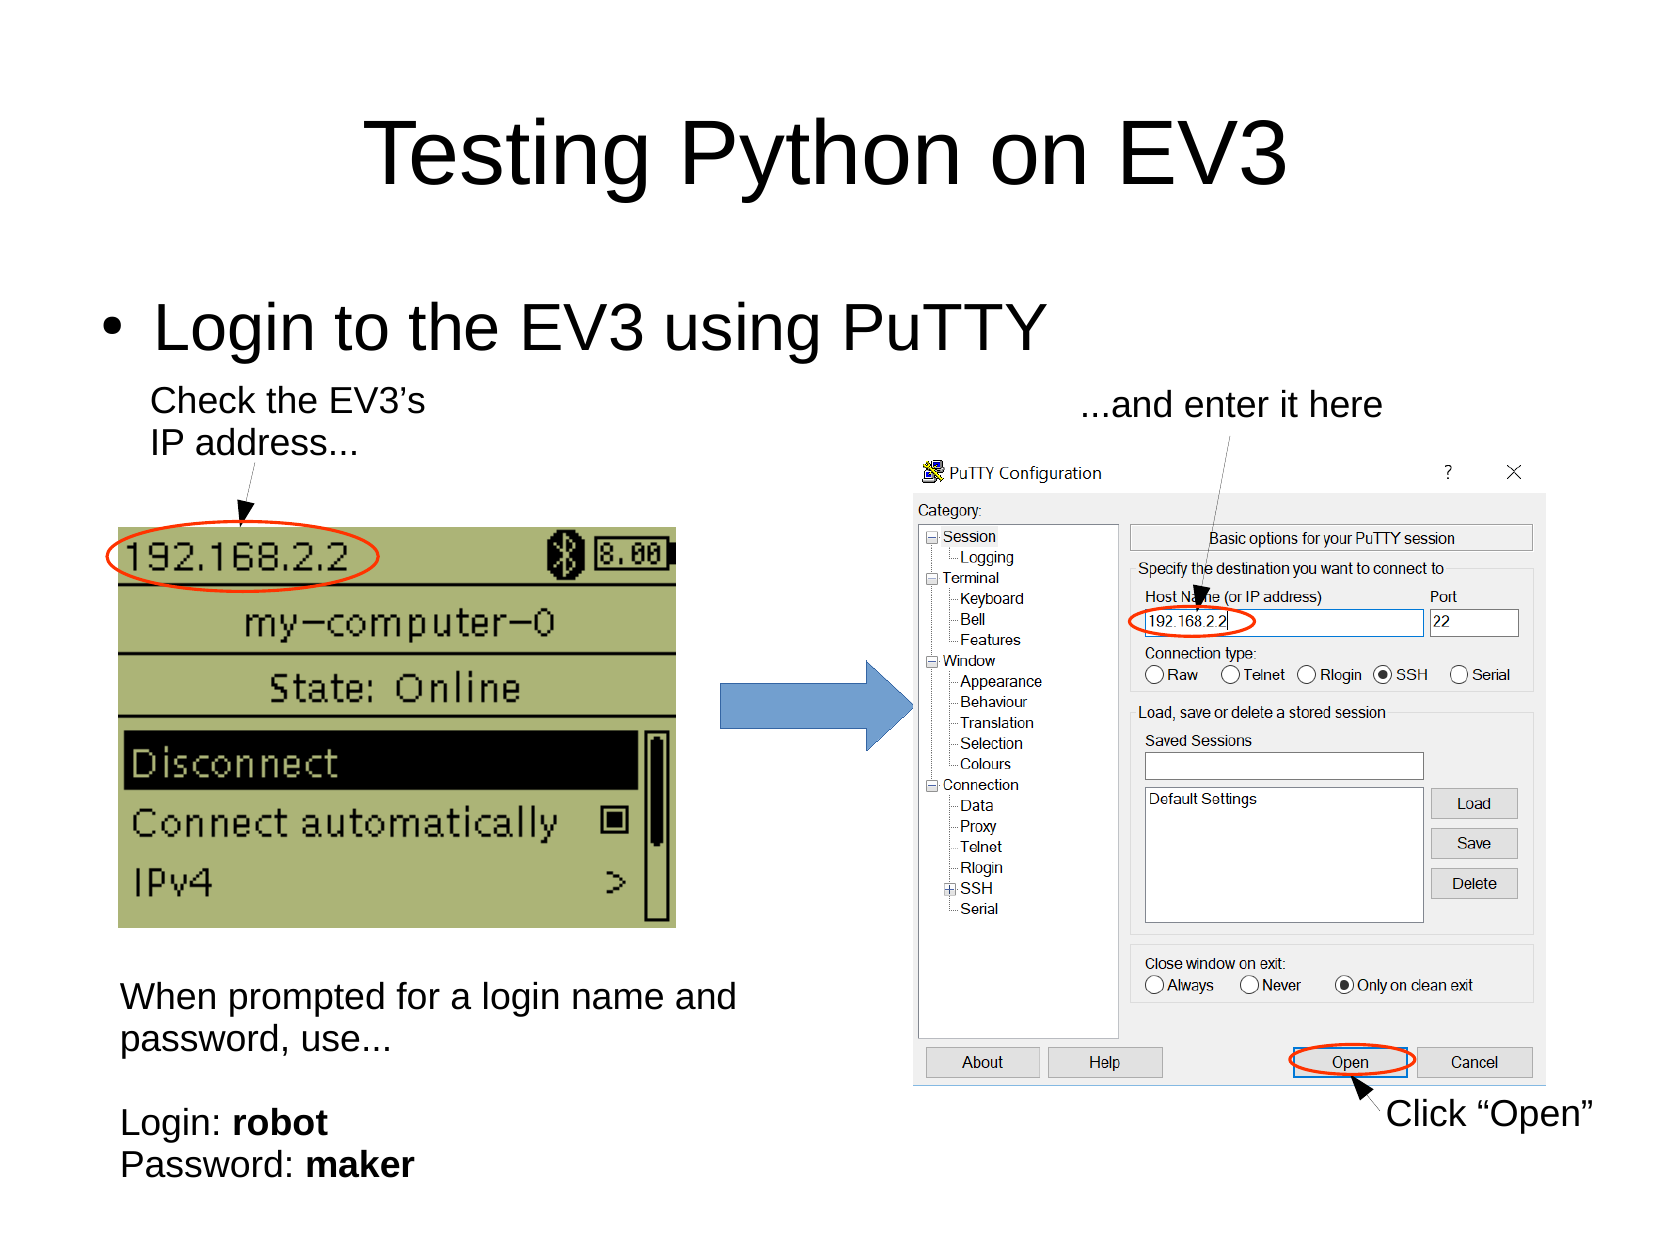

# Testing Python on EV3
Login to the EV3 using PuTTY
Check the EV3’s IP address...
...and enter it here
When prompted for a login name and password, use...
Login: robot
Password: maker
Click “Open”